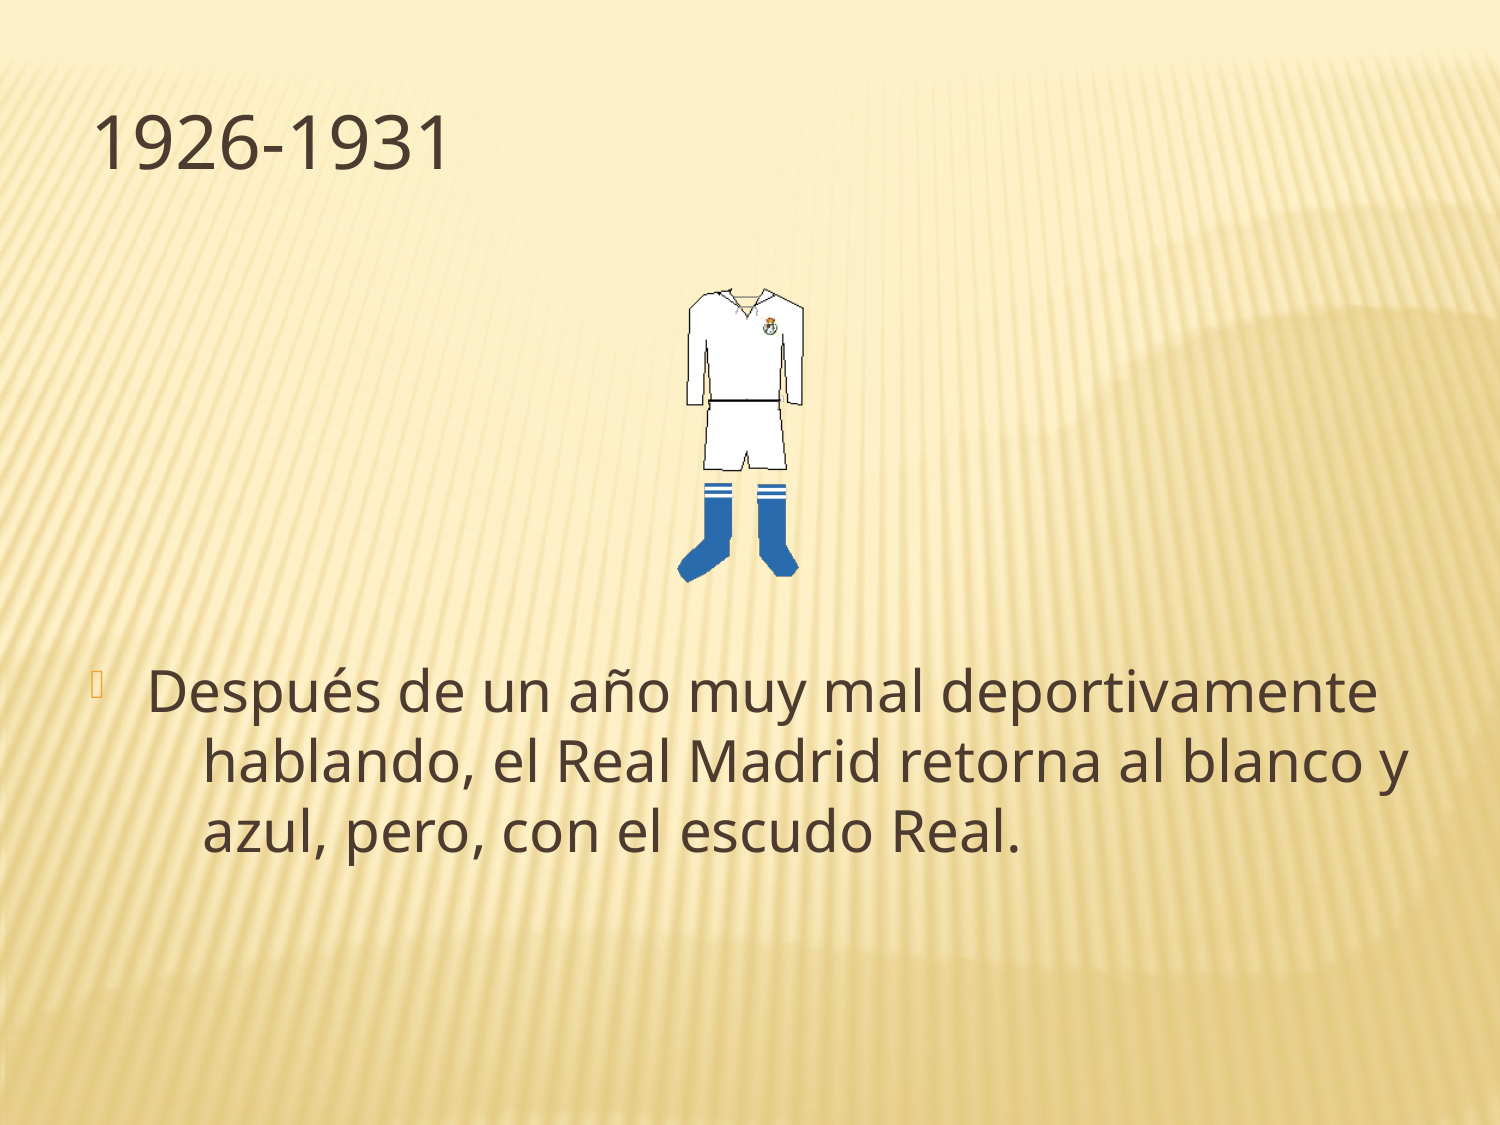

# 1926-1931
Después de un año muy mal deportivamente hablando, el Real Madrid retorna al blanco y azul, pero, con el escudo Real.